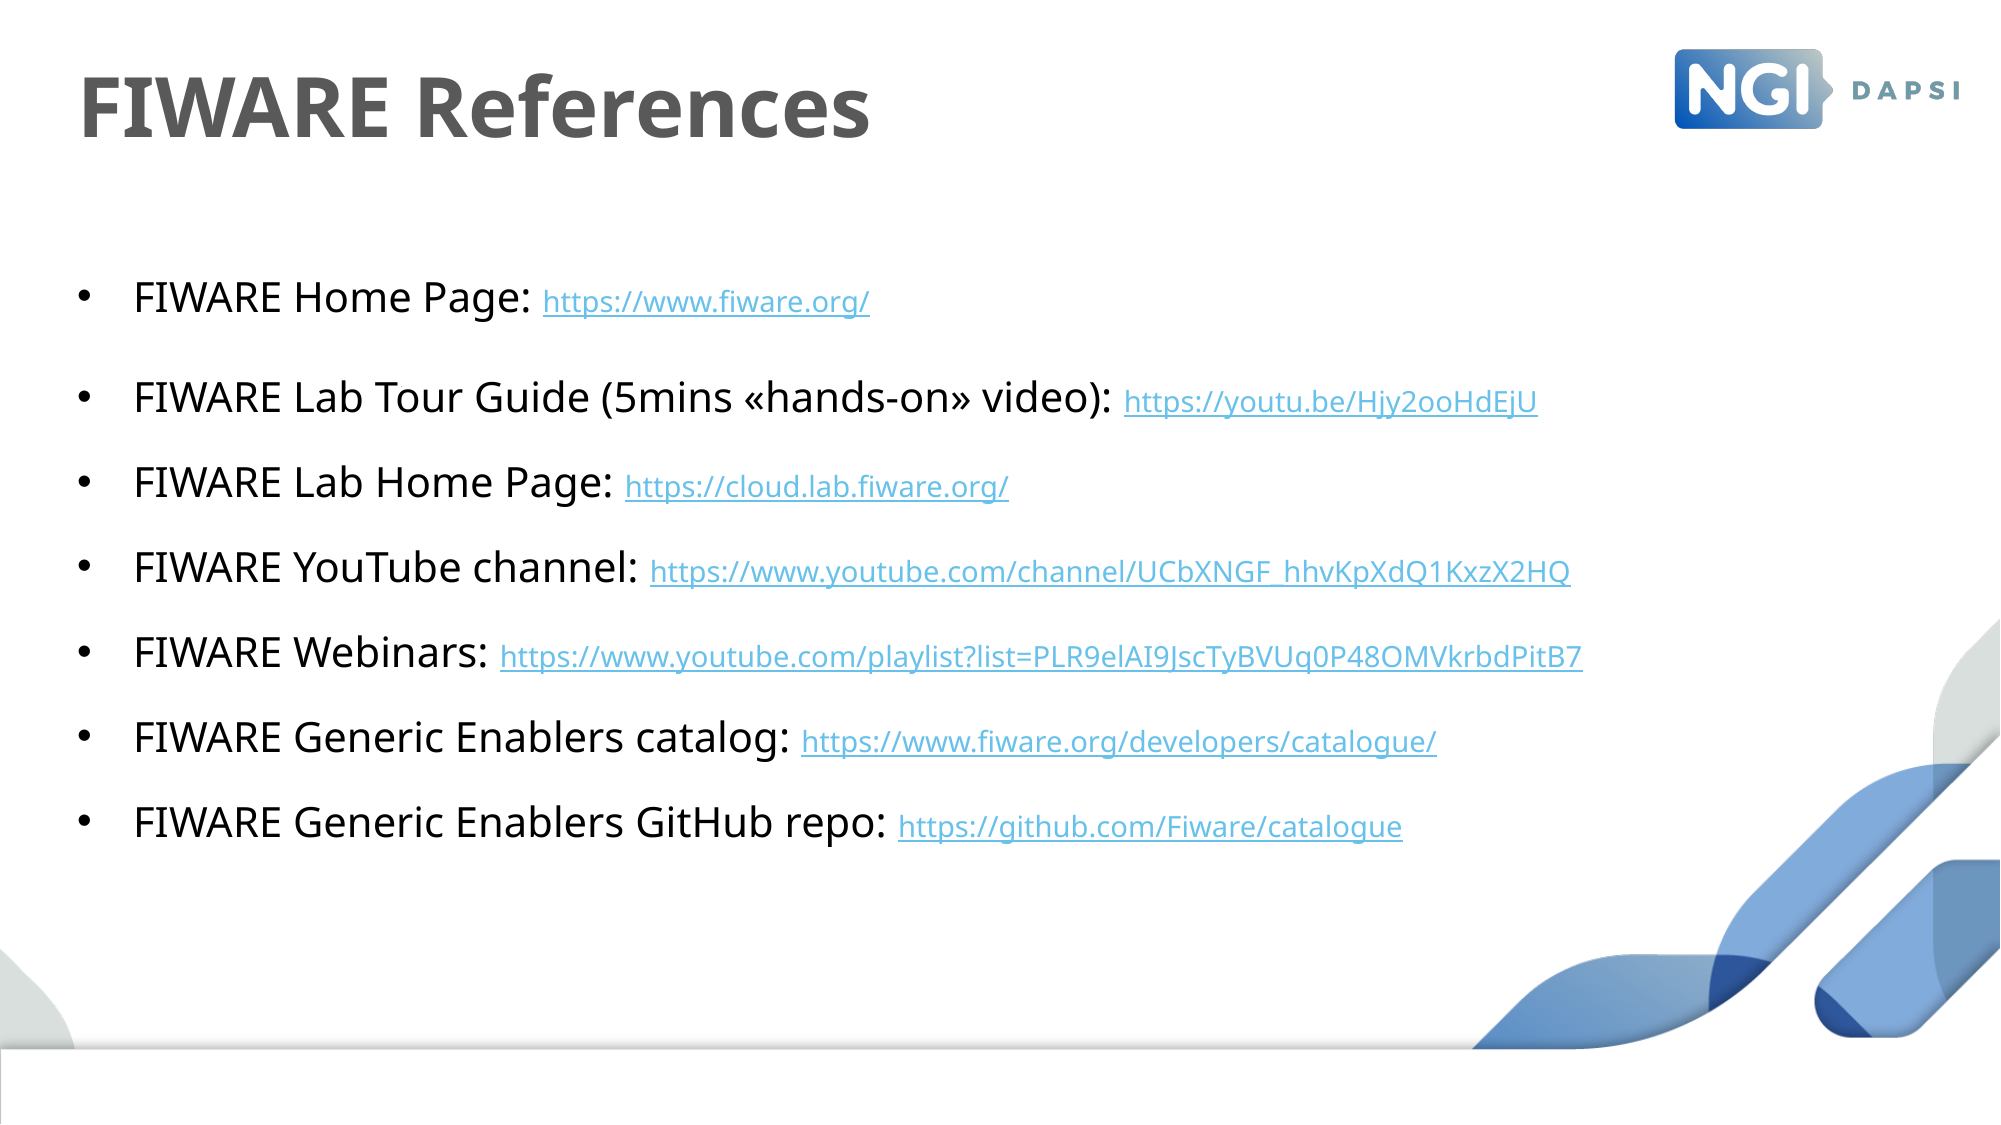

# FIWARE References
FIWARE Home Page: https://www.fiware.org/
FIWARE Lab Tour Guide (5mins «hands-on» video): https://youtu.be/Hjy2ooHdEjU
FIWARE Lab Home Page: https://cloud.lab.fiware.org/
FIWARE YouTube channel: https://www.youtube.com/channel/UCbXNGF_hhvKpXdQ1KxzX2HQ
FIWARE Webinars: https://www.youtube.com/playlist?list=PLR9elAI9JscTyBVUq0P48OMVkrbdPitB7
FIWARE Generic Enablers catalog: https://www.fiware.org/developers/catalogue/
FIWARE Generic Enablers GitHub repo: https://github.com/Fiware/catalogue